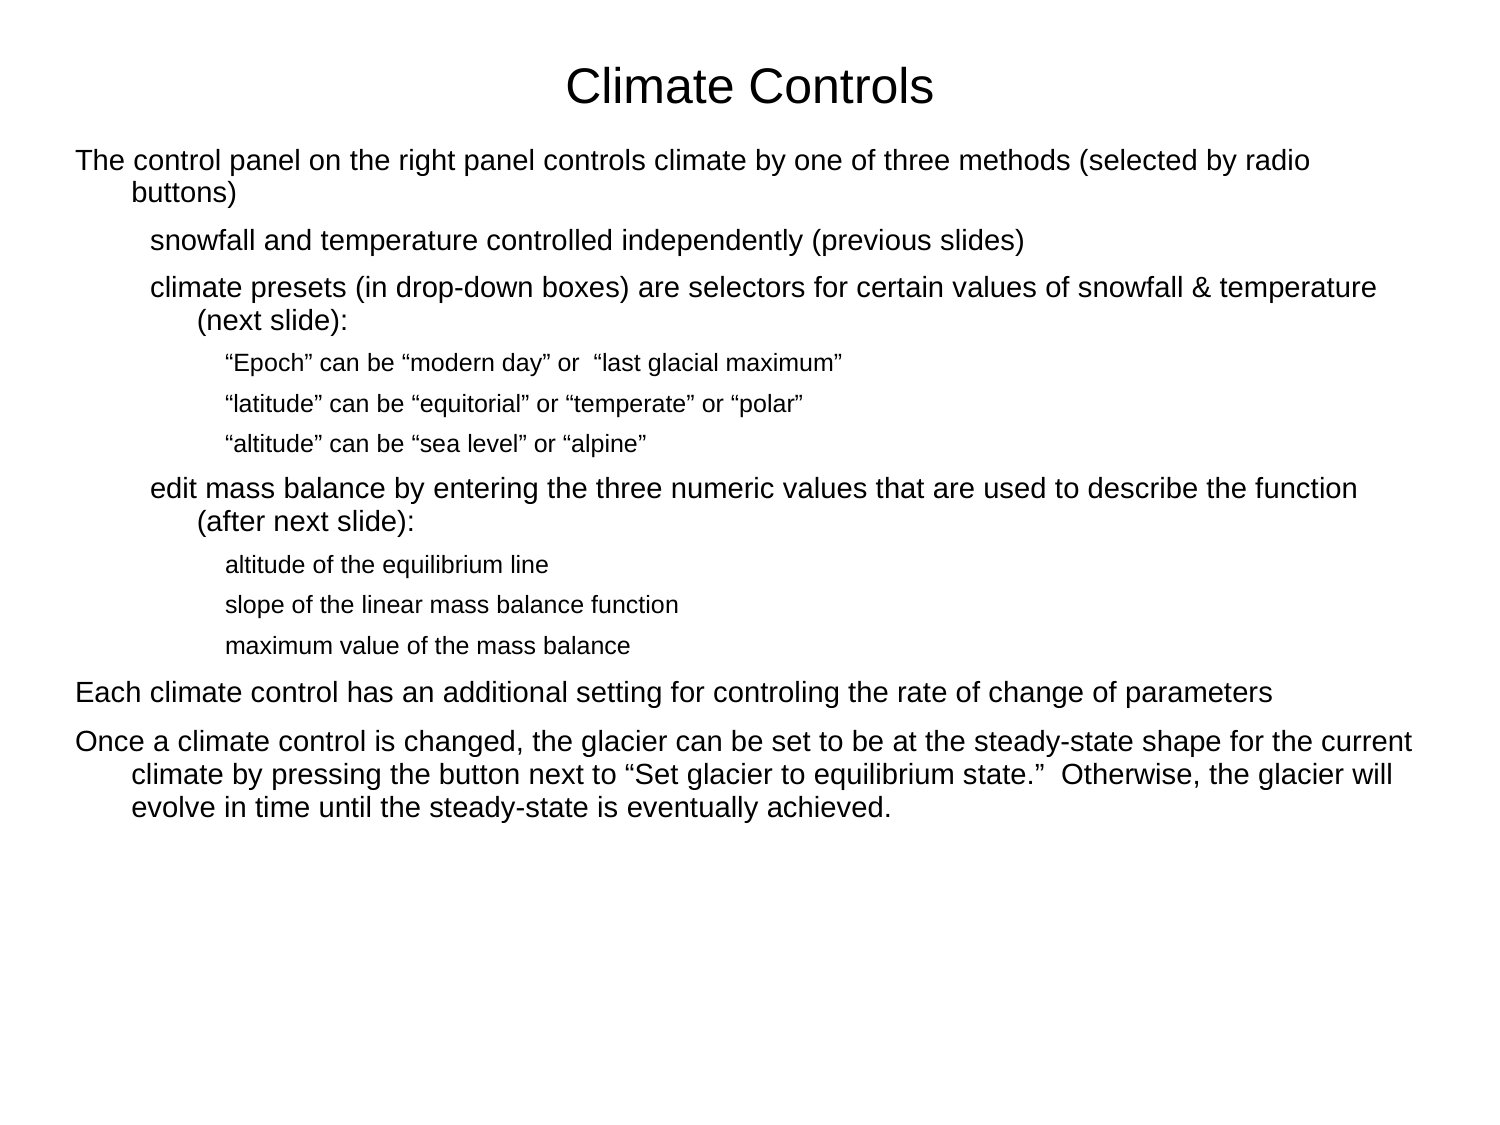

# Climate Controls
The control panel on the right panel controls climate by one of three methods (selected by radio buttons)
snowfall and temperature controlled independently (previous slides)
climate presets (in drop-down boxes) are selectors for certain values of snowfall & temperature (next slide):
“Epoch” can be “modern day” or “last glacial maximum”
“latitude” can be “equitorial” or “temperate” or “polar”
“altitude” can be “sea level” or “alpine”
edit mass balance by entering the three numeric values that are used to describe the function (after next slide):
altitude of the equilibrium line
slope of the linear mass balance function
maximum value of the mass balance
Each climate control has an additional setting for controling the rate of change of parameters
Once a climate control is changed, the glacier can be set to be at the steady-state shape for the current climate by pressing the button next to “Set glacier to equilibrium state.” Otherwise, the glacier will evolve in time until the steady-state is eventually achieved.